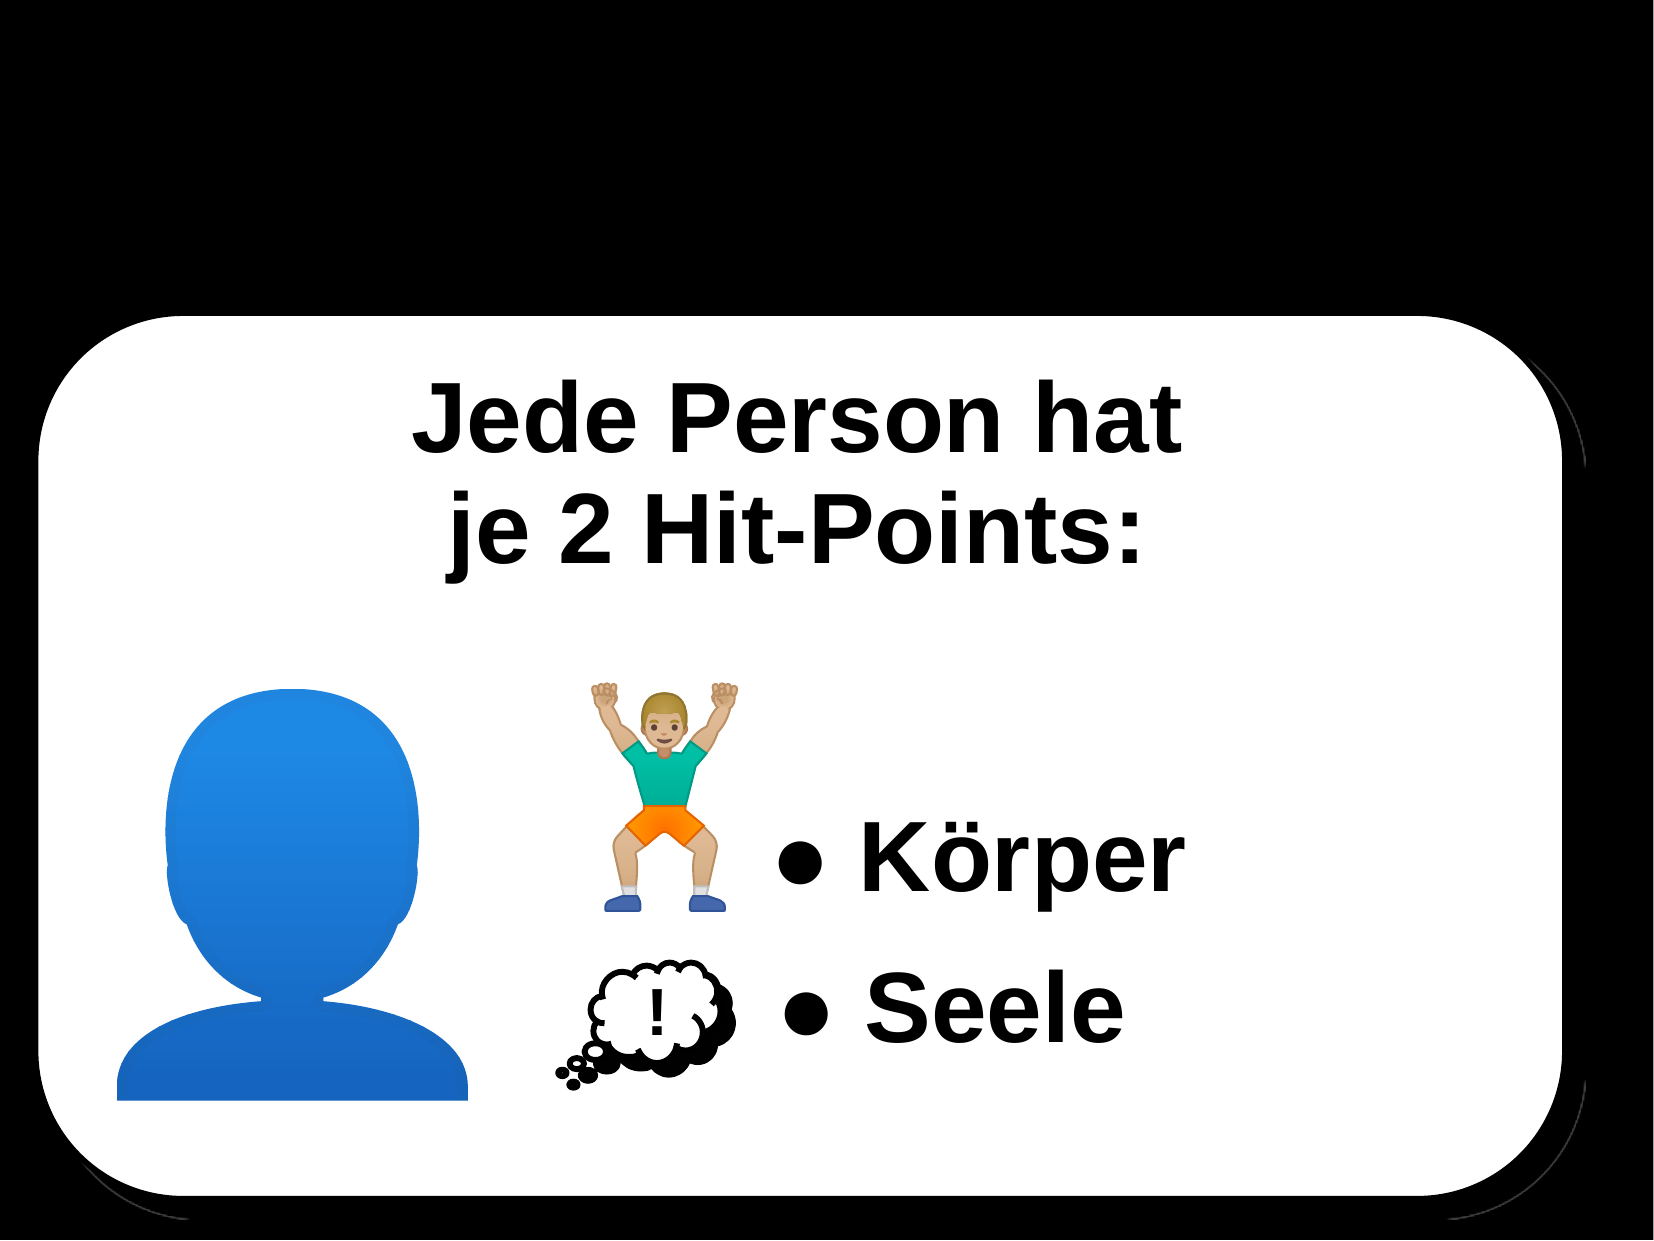

Jede Person hat
je 2 Hit-Points:
● Körper
● Seele
!